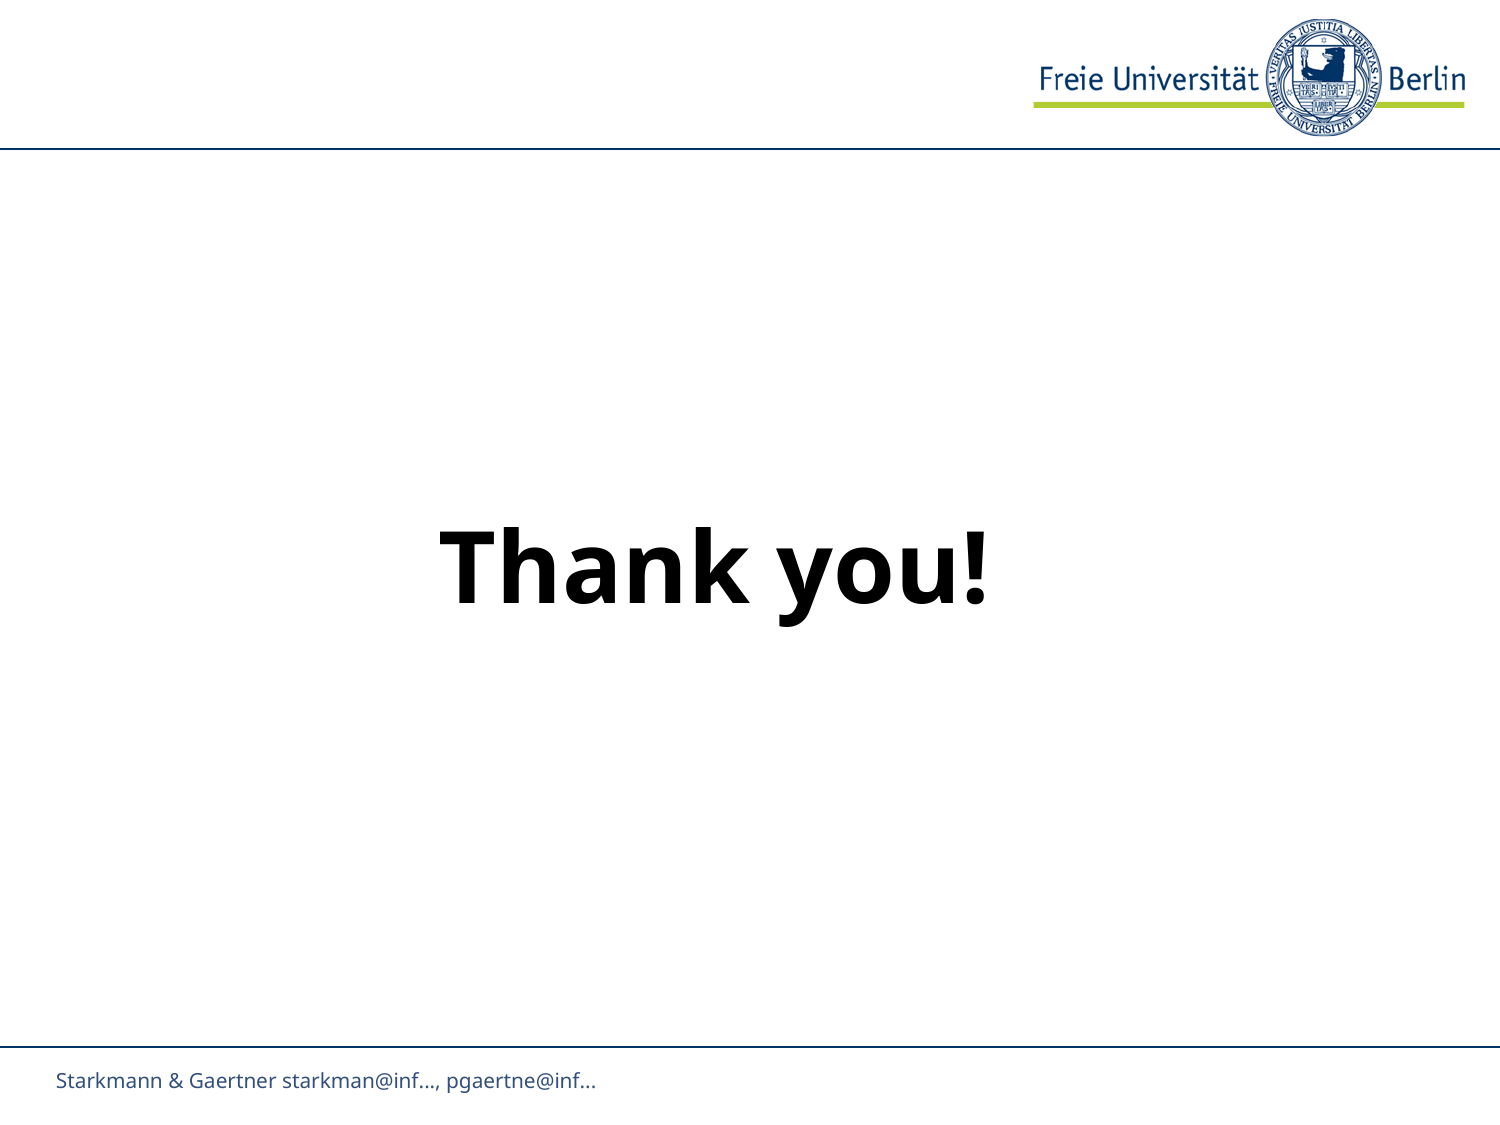

# Thank you!
Starkmann & Gaertner starkman@inf..., pgaertne@inf...